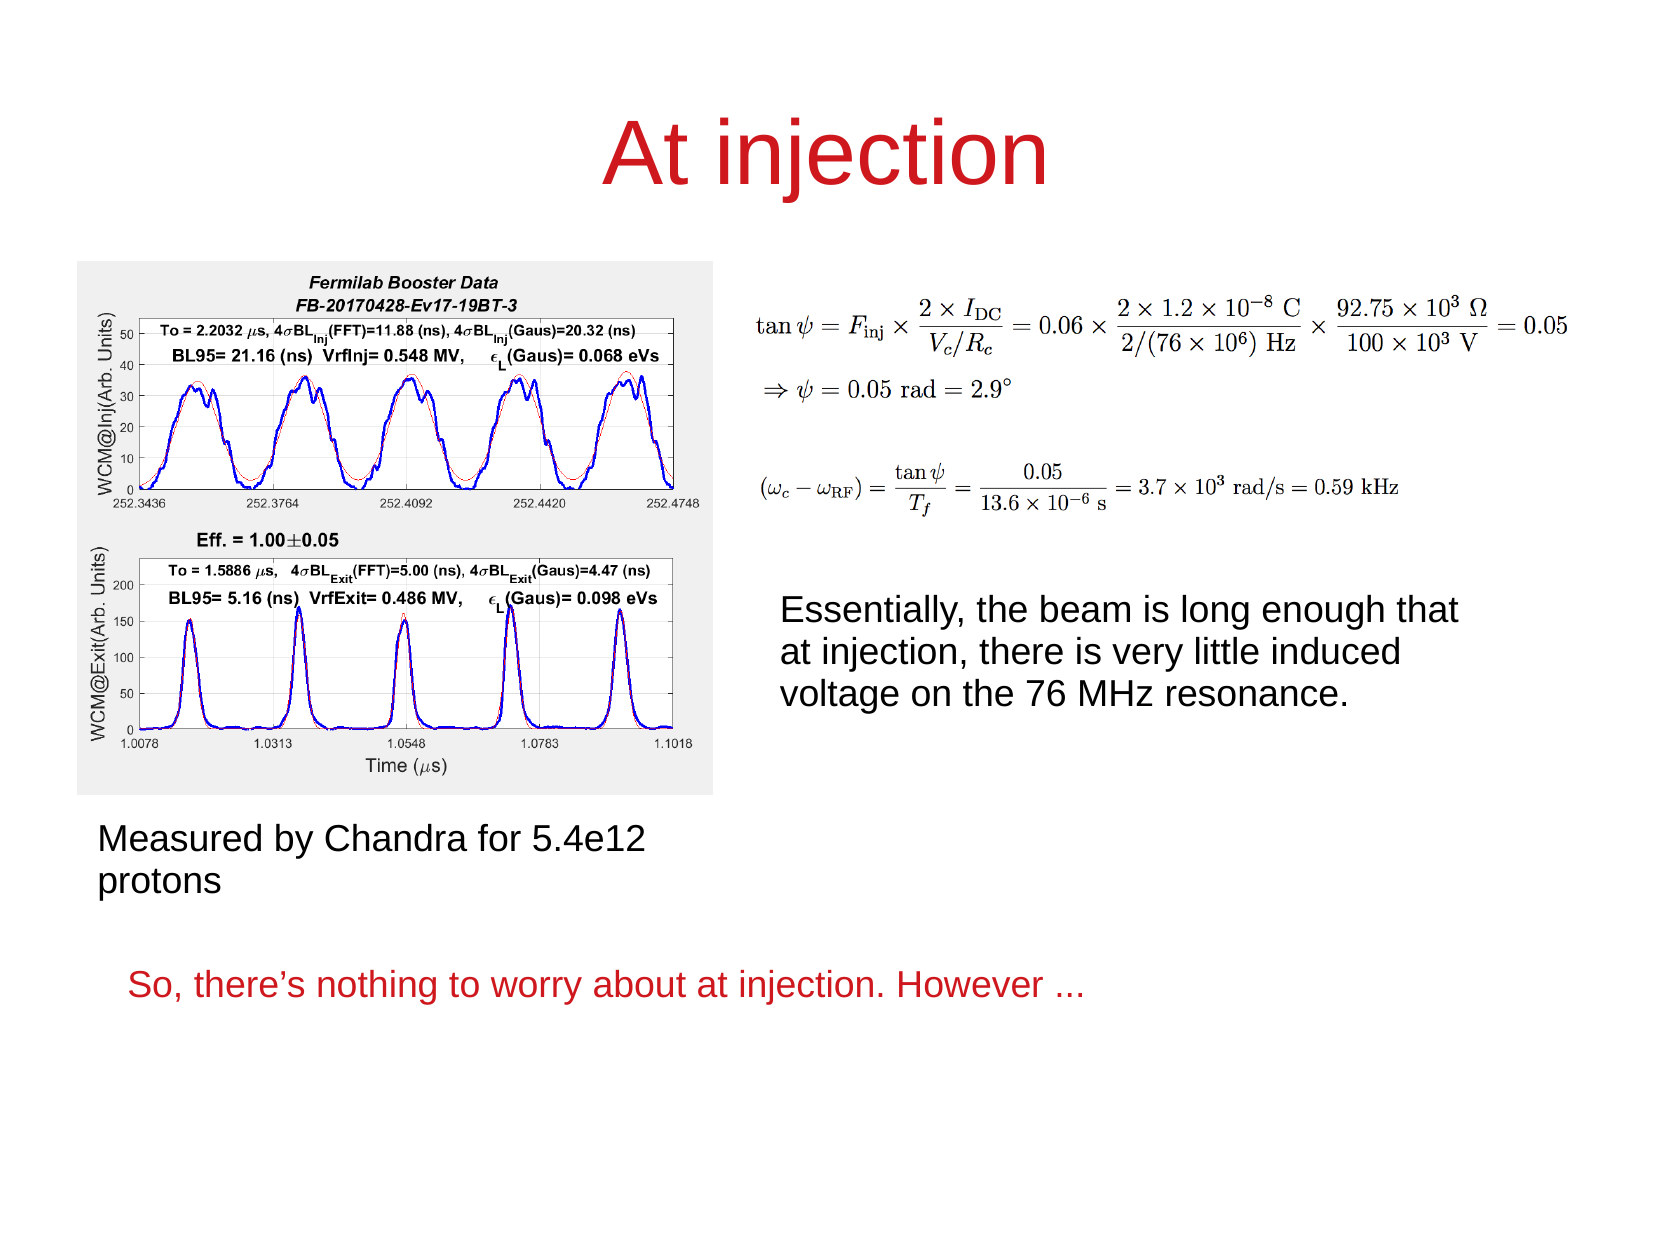

# At injection
Essentially, the beam is long enough that at injection, there is very little induced voltage on the 76 MHz resonance.
Measured by Chandra for 5.4e12 protons
So, there’s nothing to worry about at injection. However ...